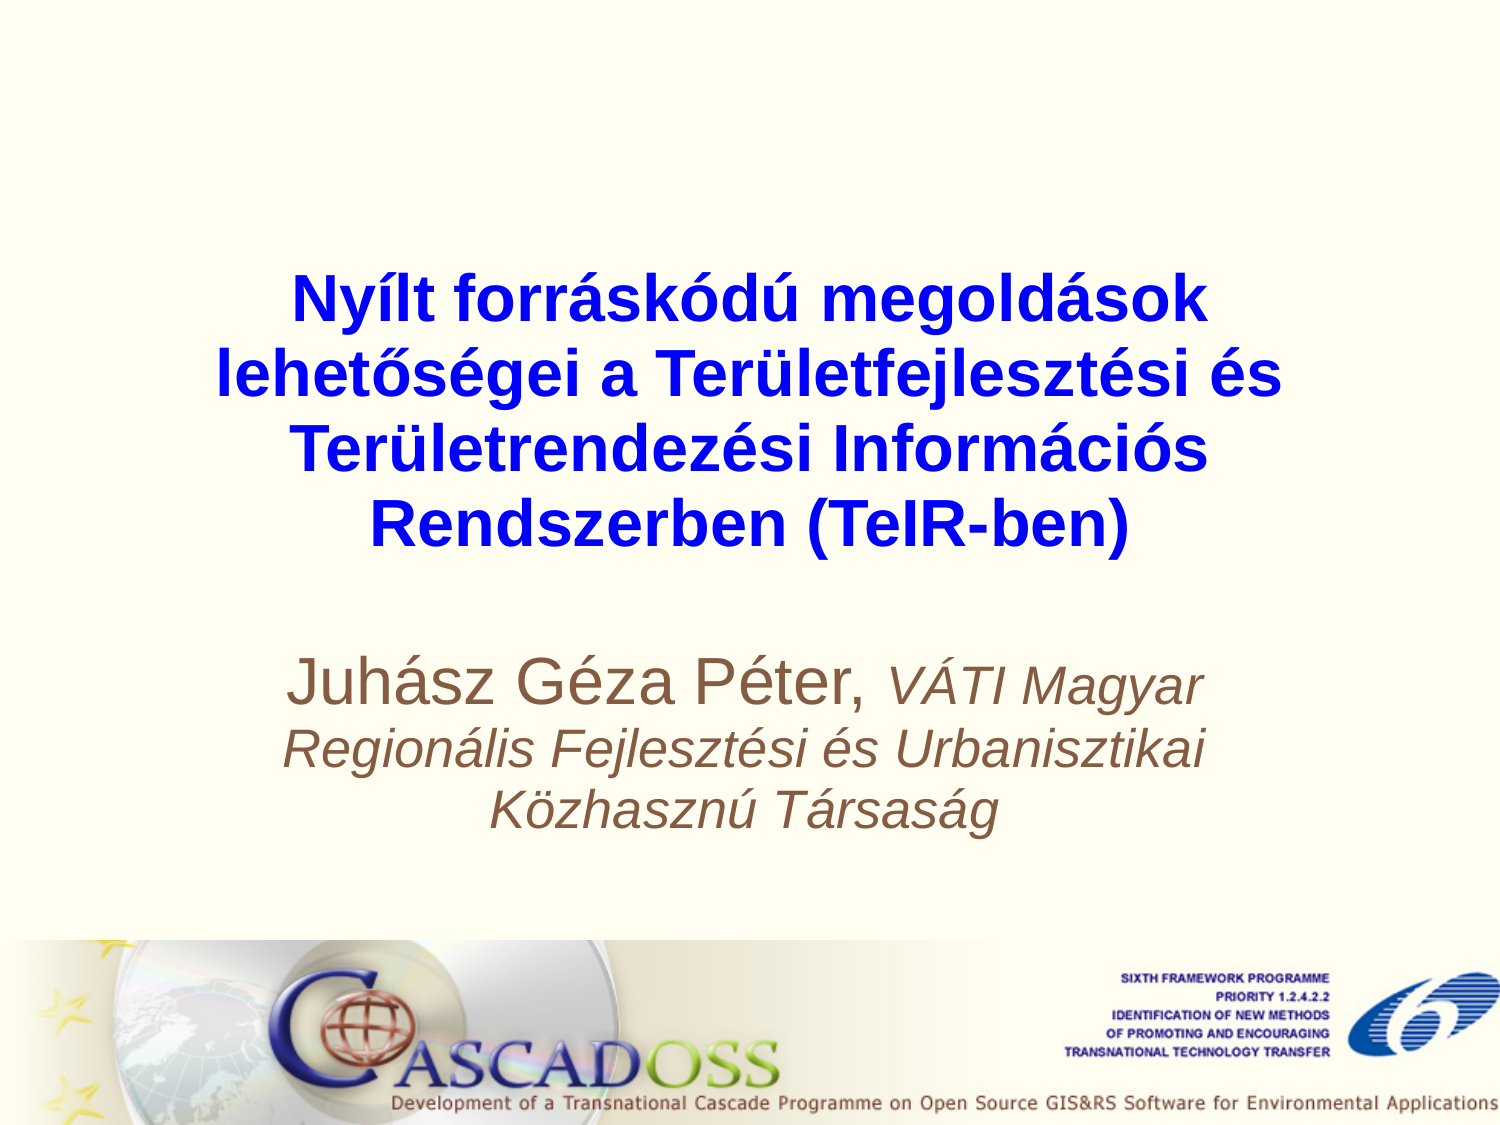

# Nyílt forráskódú megoldások lehetőségei a Területfejlesztési és Területrendezési Információs Rendszerben (TeIR-ben)
Juhász Géza Péter, VÁTI Magyar Regionális Fejlesztési és Urbanisztikai Közhasznú Társaság